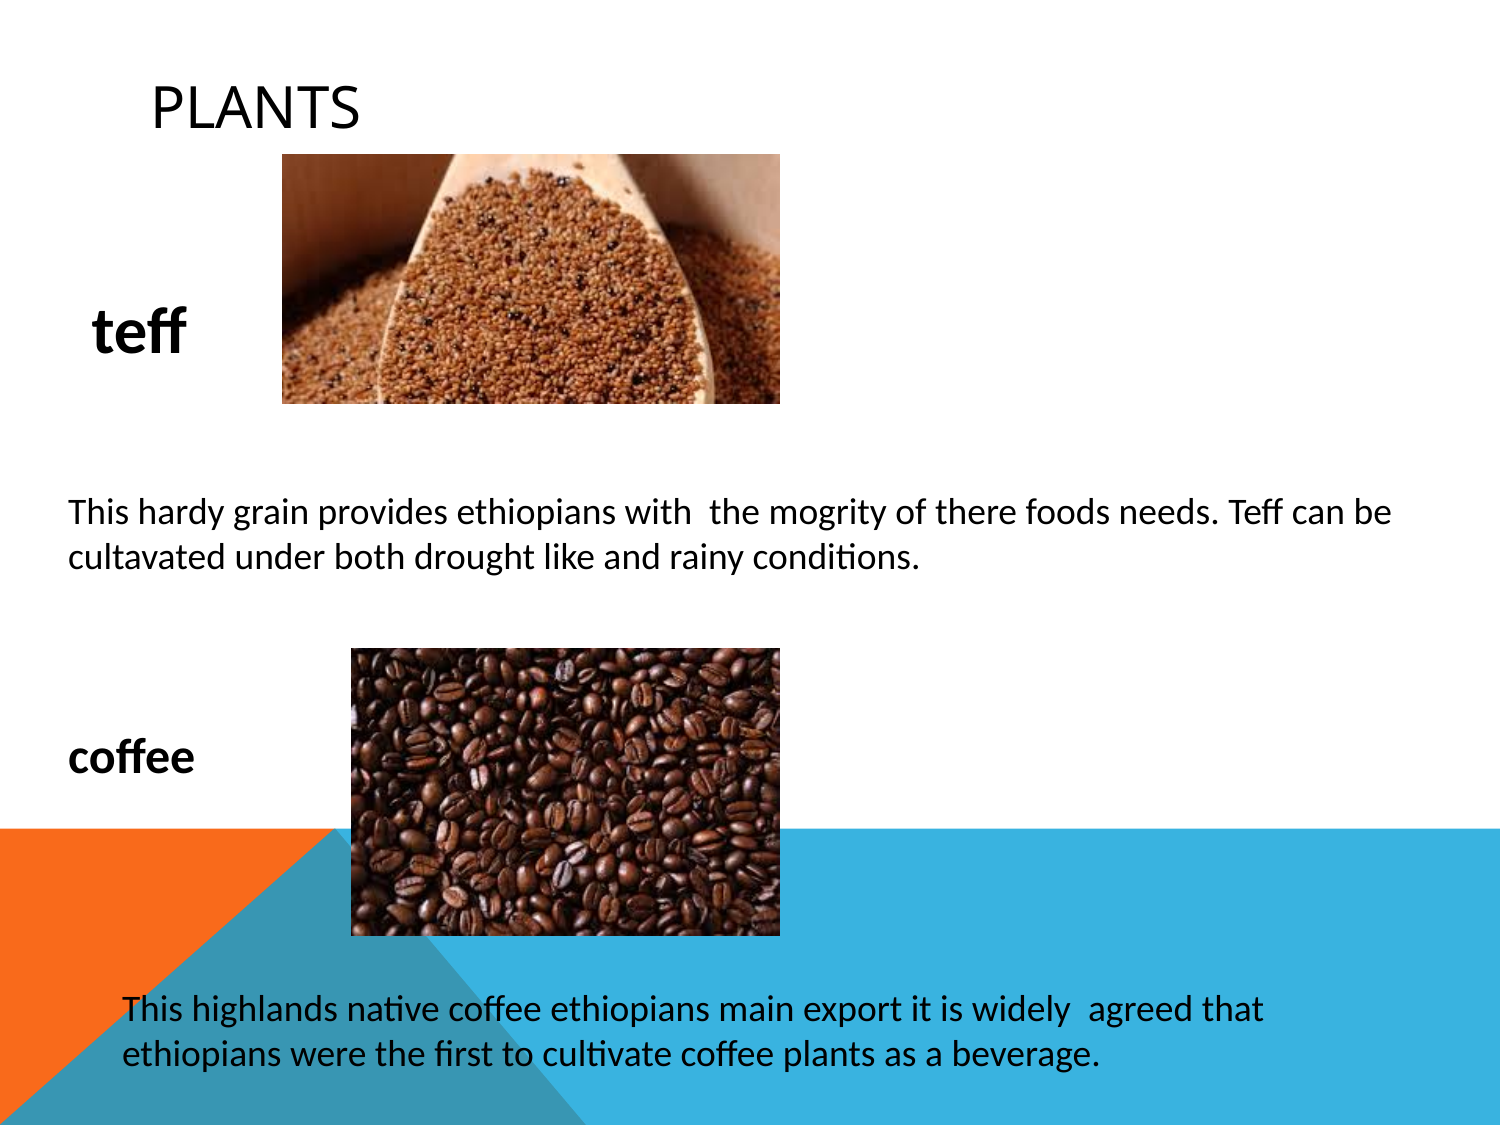

# plants
teff
This hardy grain provides ethiopians with the mogrity of there foods needs. Teff can be cultavated under both drought like and rainy conditions.
coffee
This highlands native coffee ethiopians main export it is widely agreed that ethiopians were the first to cultivate coffee plants as a beverage.